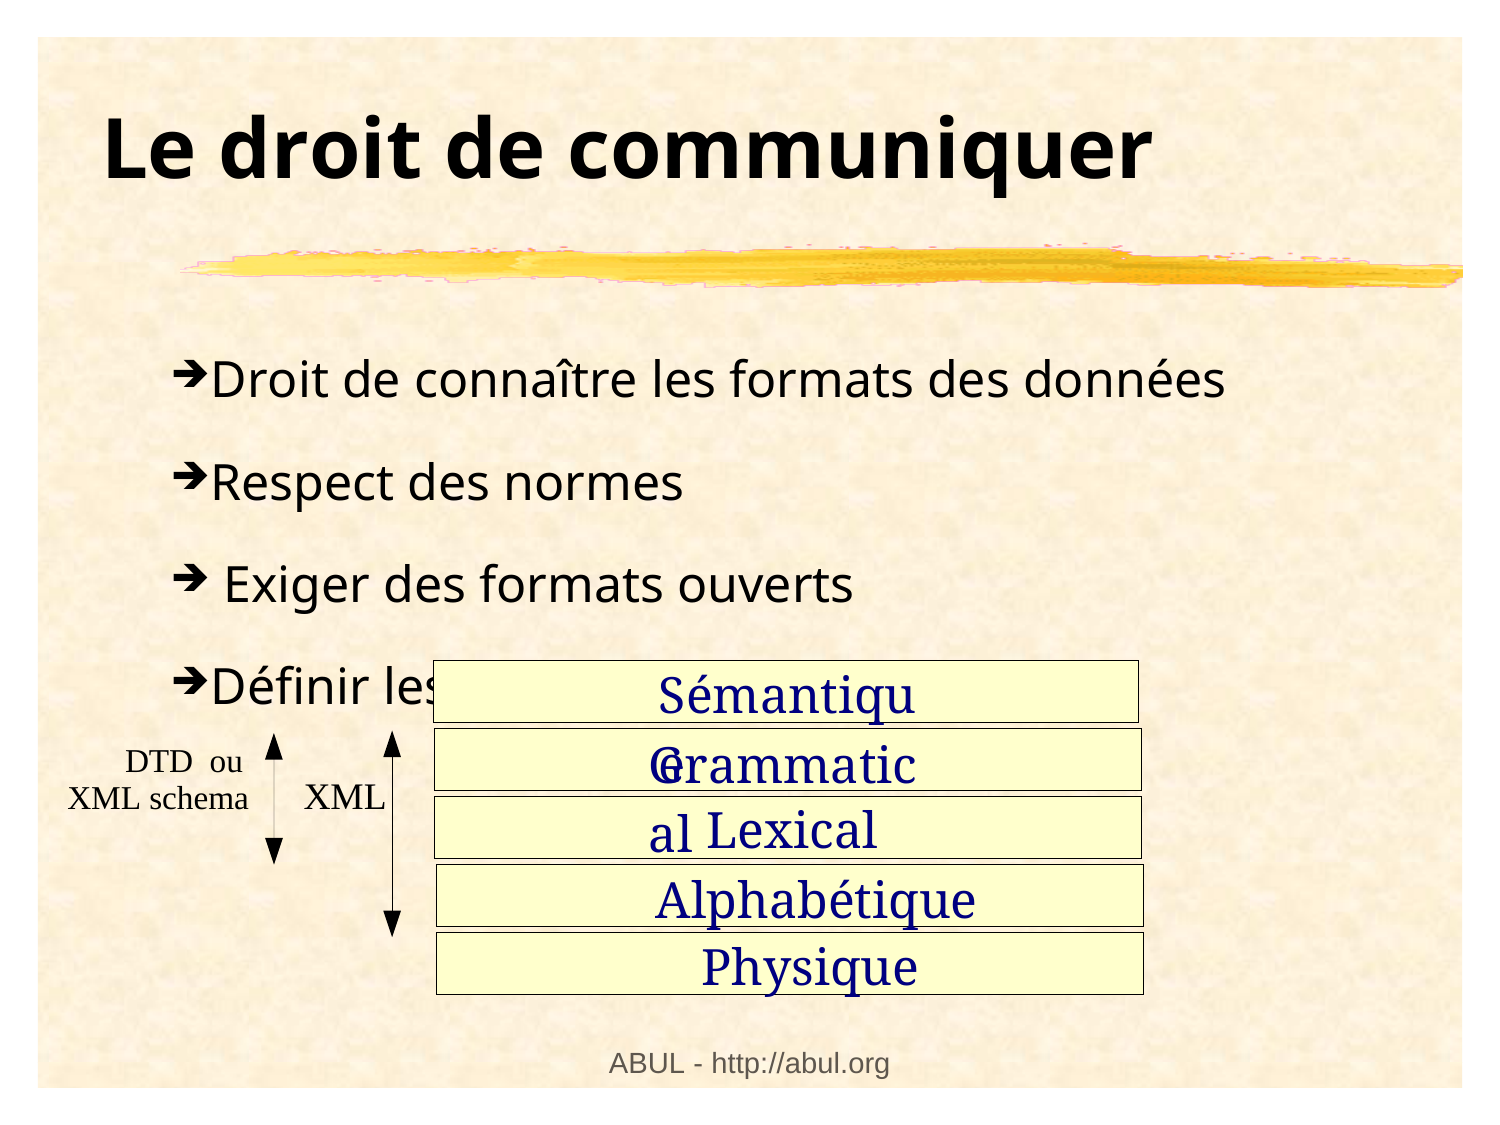

# Le droit de communiquer
Droit de connaître les formats des données
Respect des normes
 Exiger des formats ouverts
Définir les interfaces sur les 5 niveaux :
Sémantique
Grammatical
 DTD ou
XML schema
XML
Lexical
Alphabétique
Physique